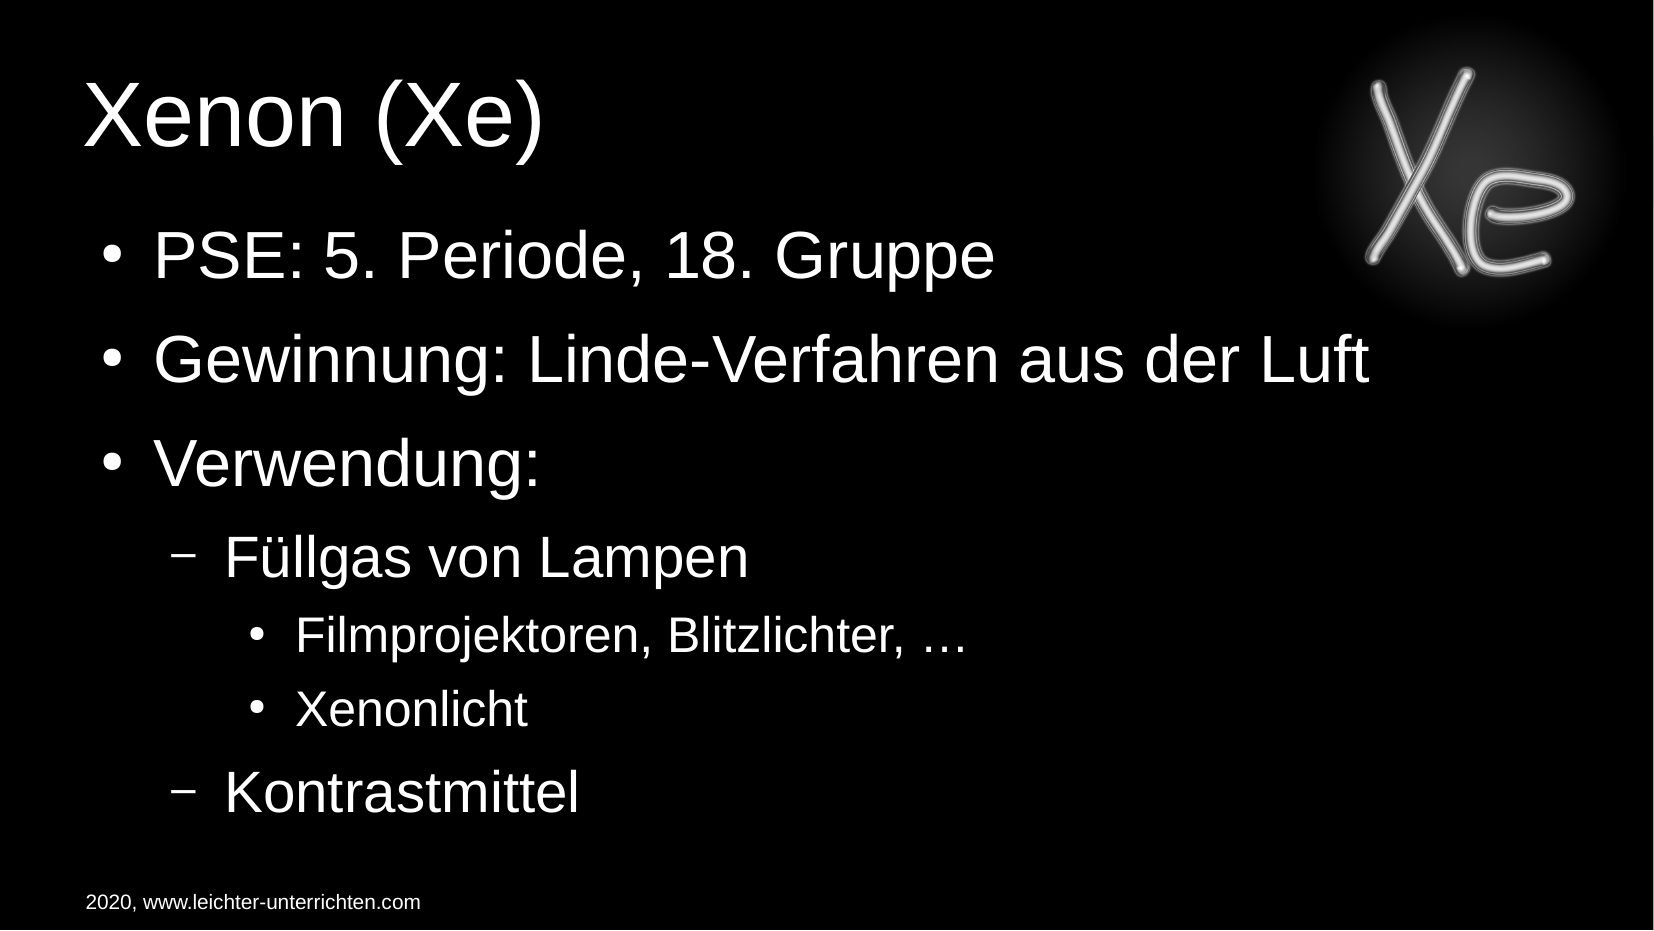

# Xenon (Xe)
PSE: 5. Periode, 18. Gruppe
Gewinnung: Linde-Verfahren aus der Luft
Verwendung:
Füllgas von Lampen
Filmprojektoren, Blitzlichter, …
Xenonlicht
Kontrastmittel